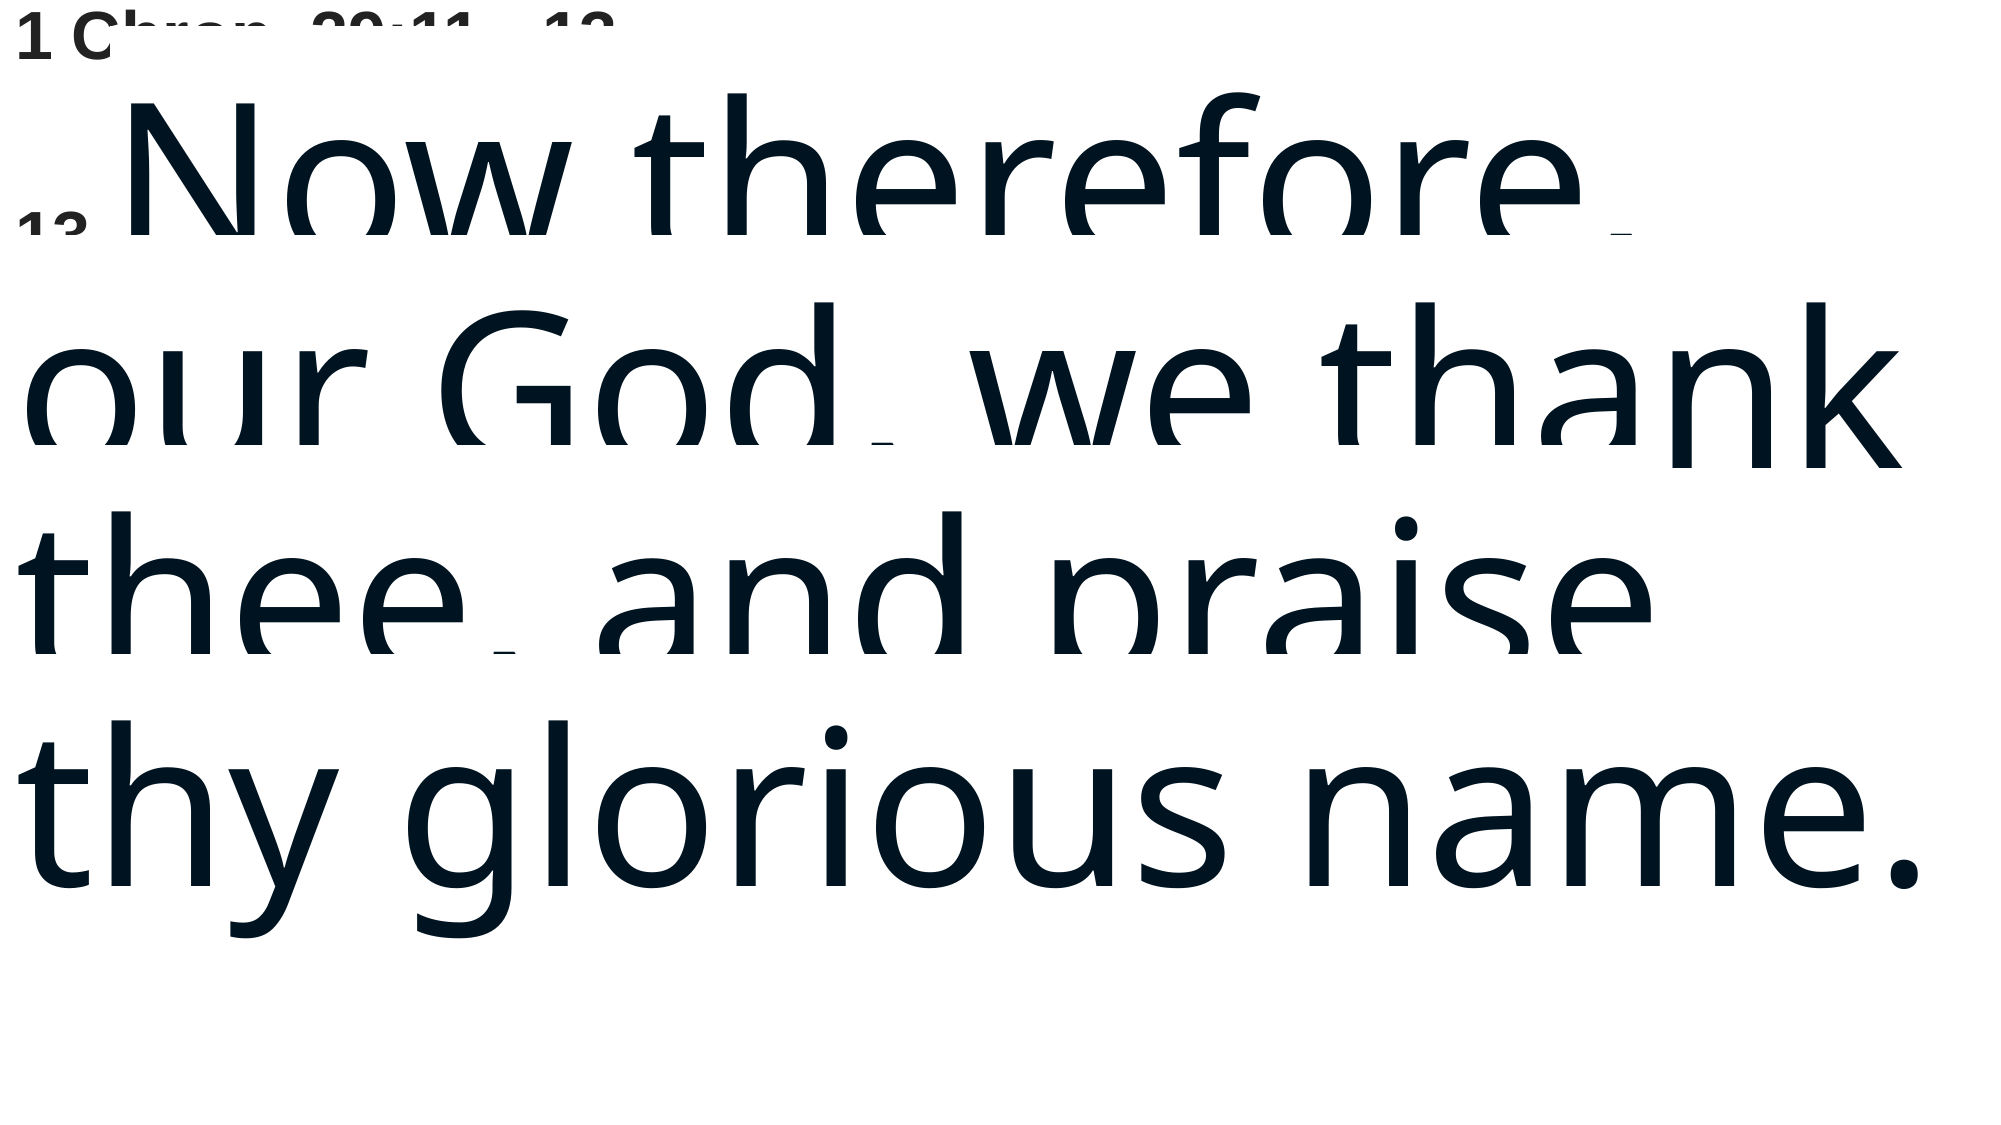

1 Chron. 29:11 - 13
13 Now therefore, our God, we thank thee, and praise thy glorious name.
#